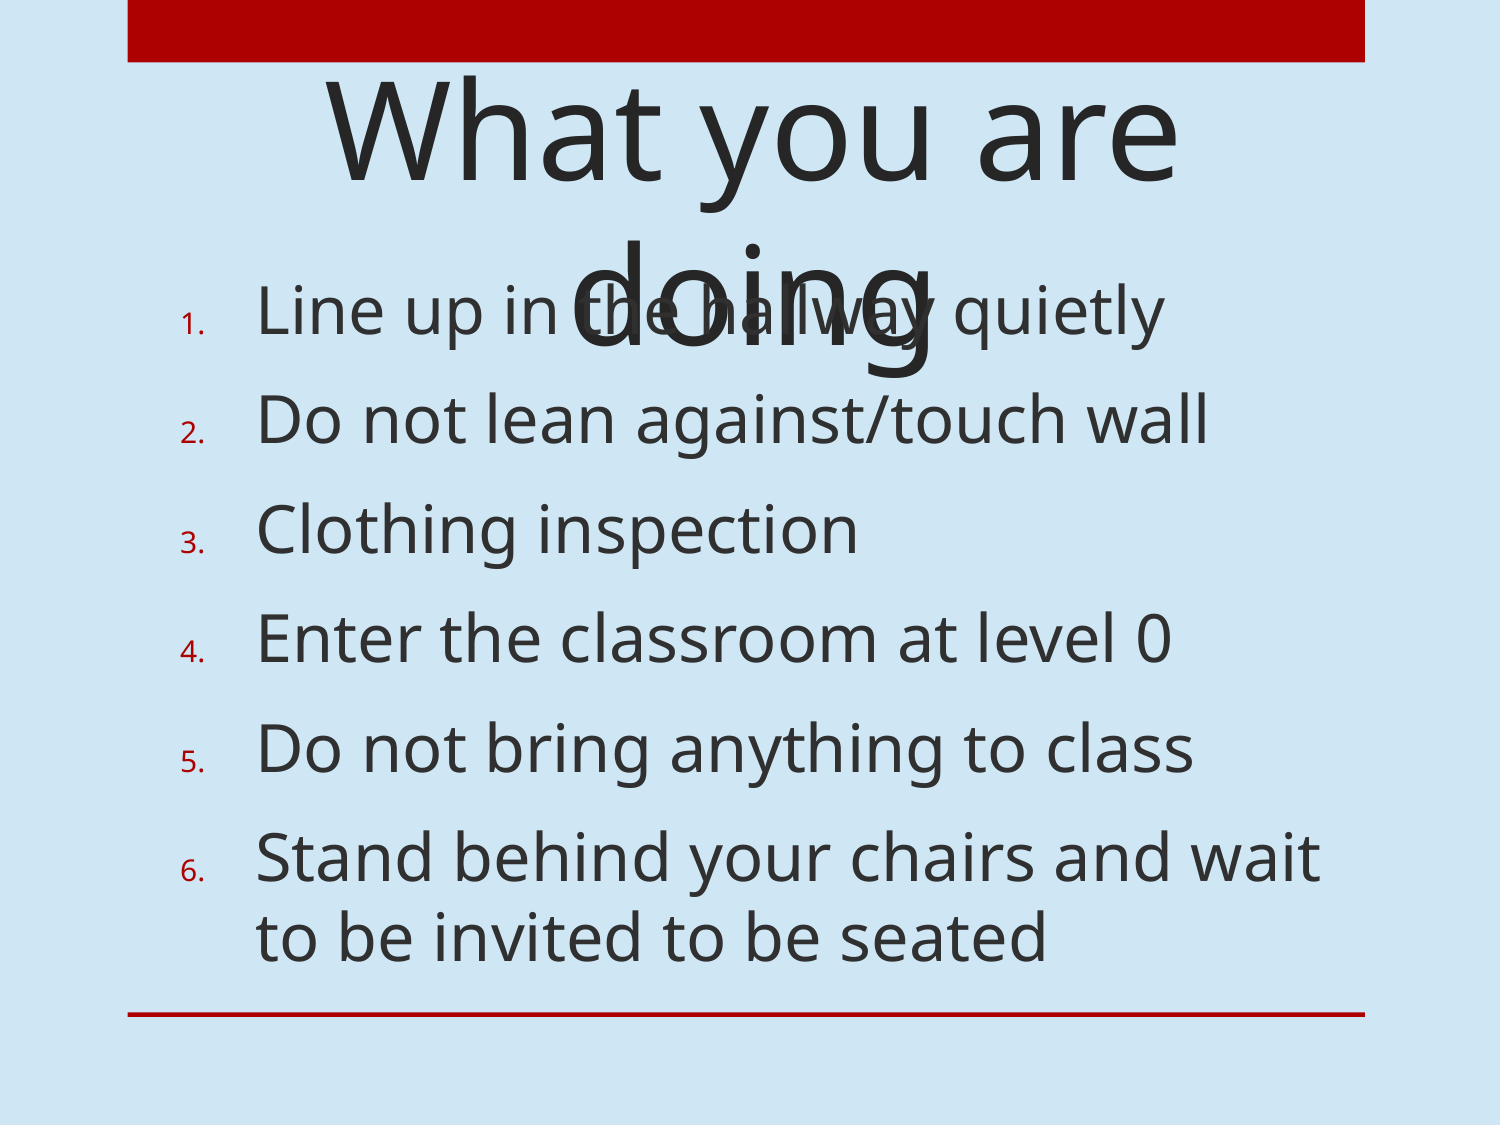

# What you are doing
Line up in the hallway quietly
Do not lean against/touch wall
Clothing inspection
Enter the classroom at level 0
Do not bring anything to class
Stand behind your chairs and wait to be invited to be seated